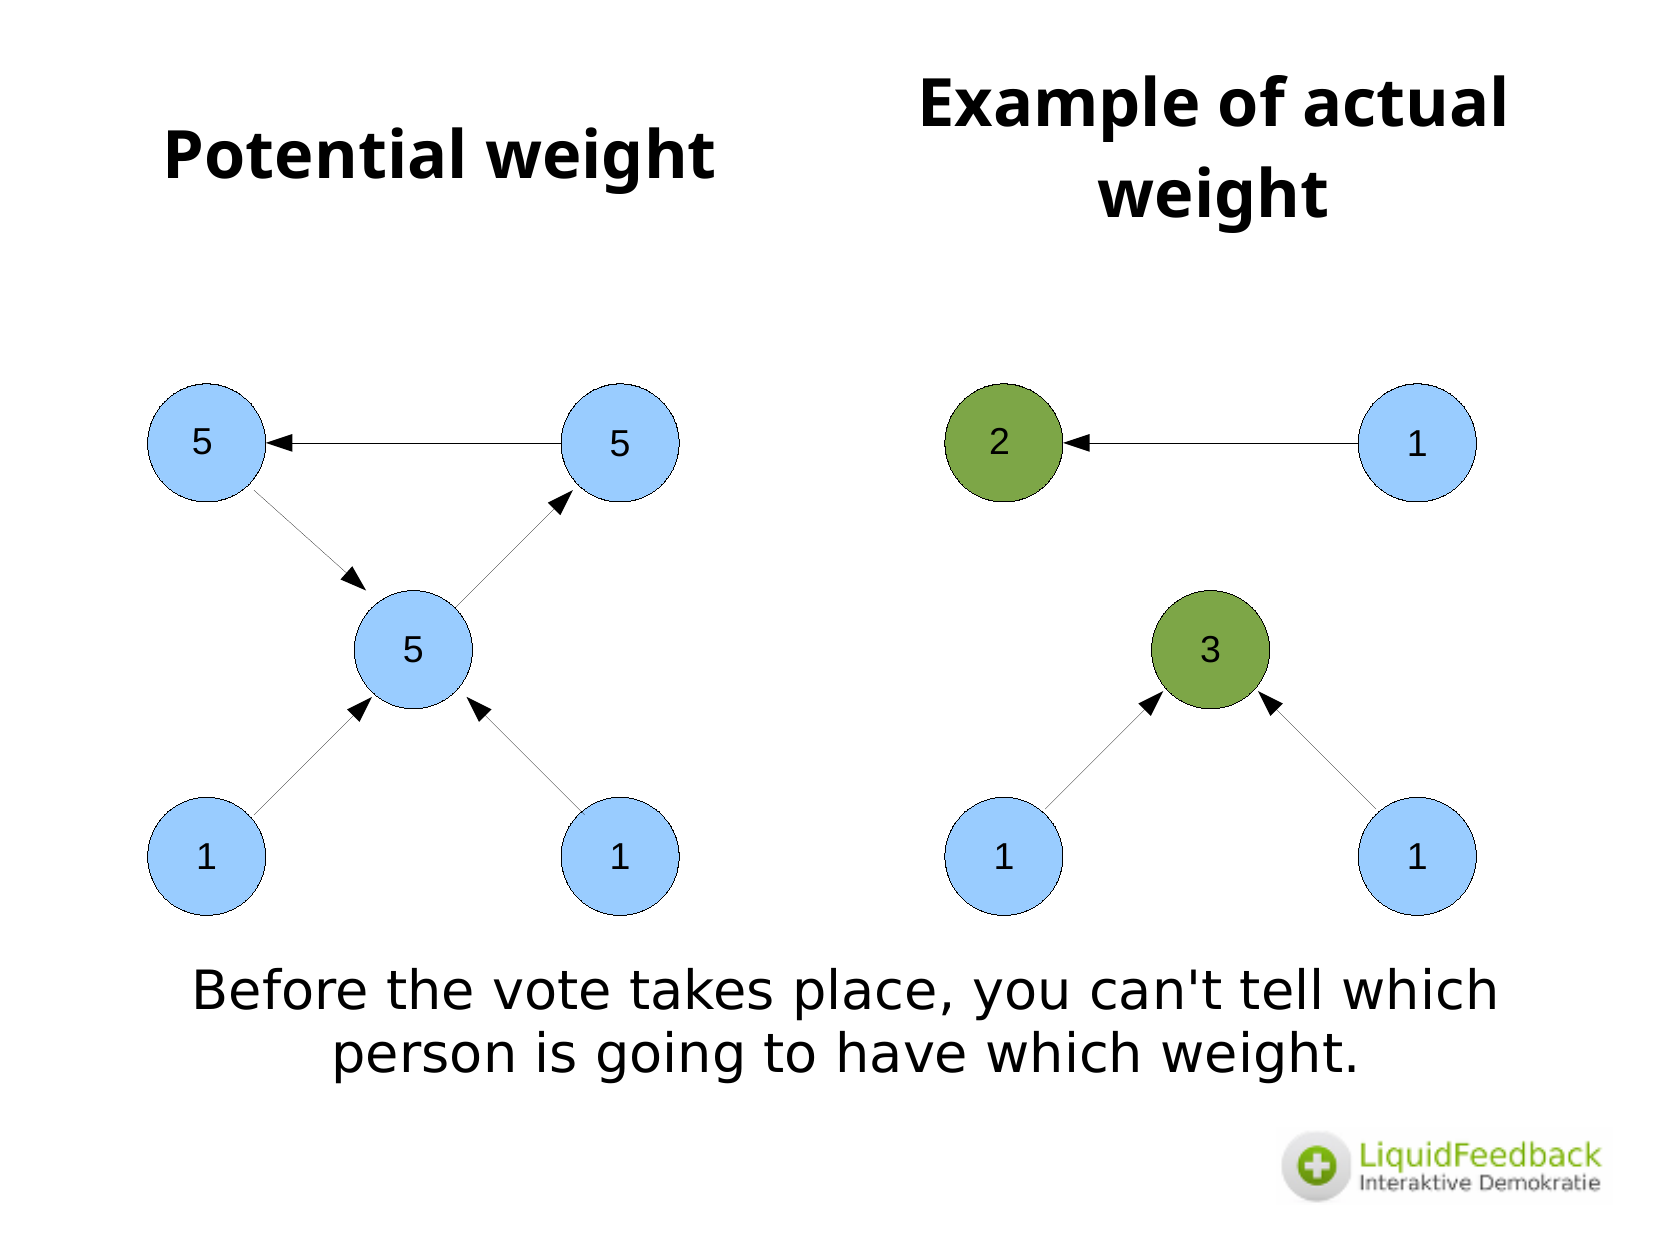

Example of actual weight
# Potential weight
5
1
5
2
5
3
1
1
1
1
Before the vote takes place, you can't tell which person is going to have which weight.